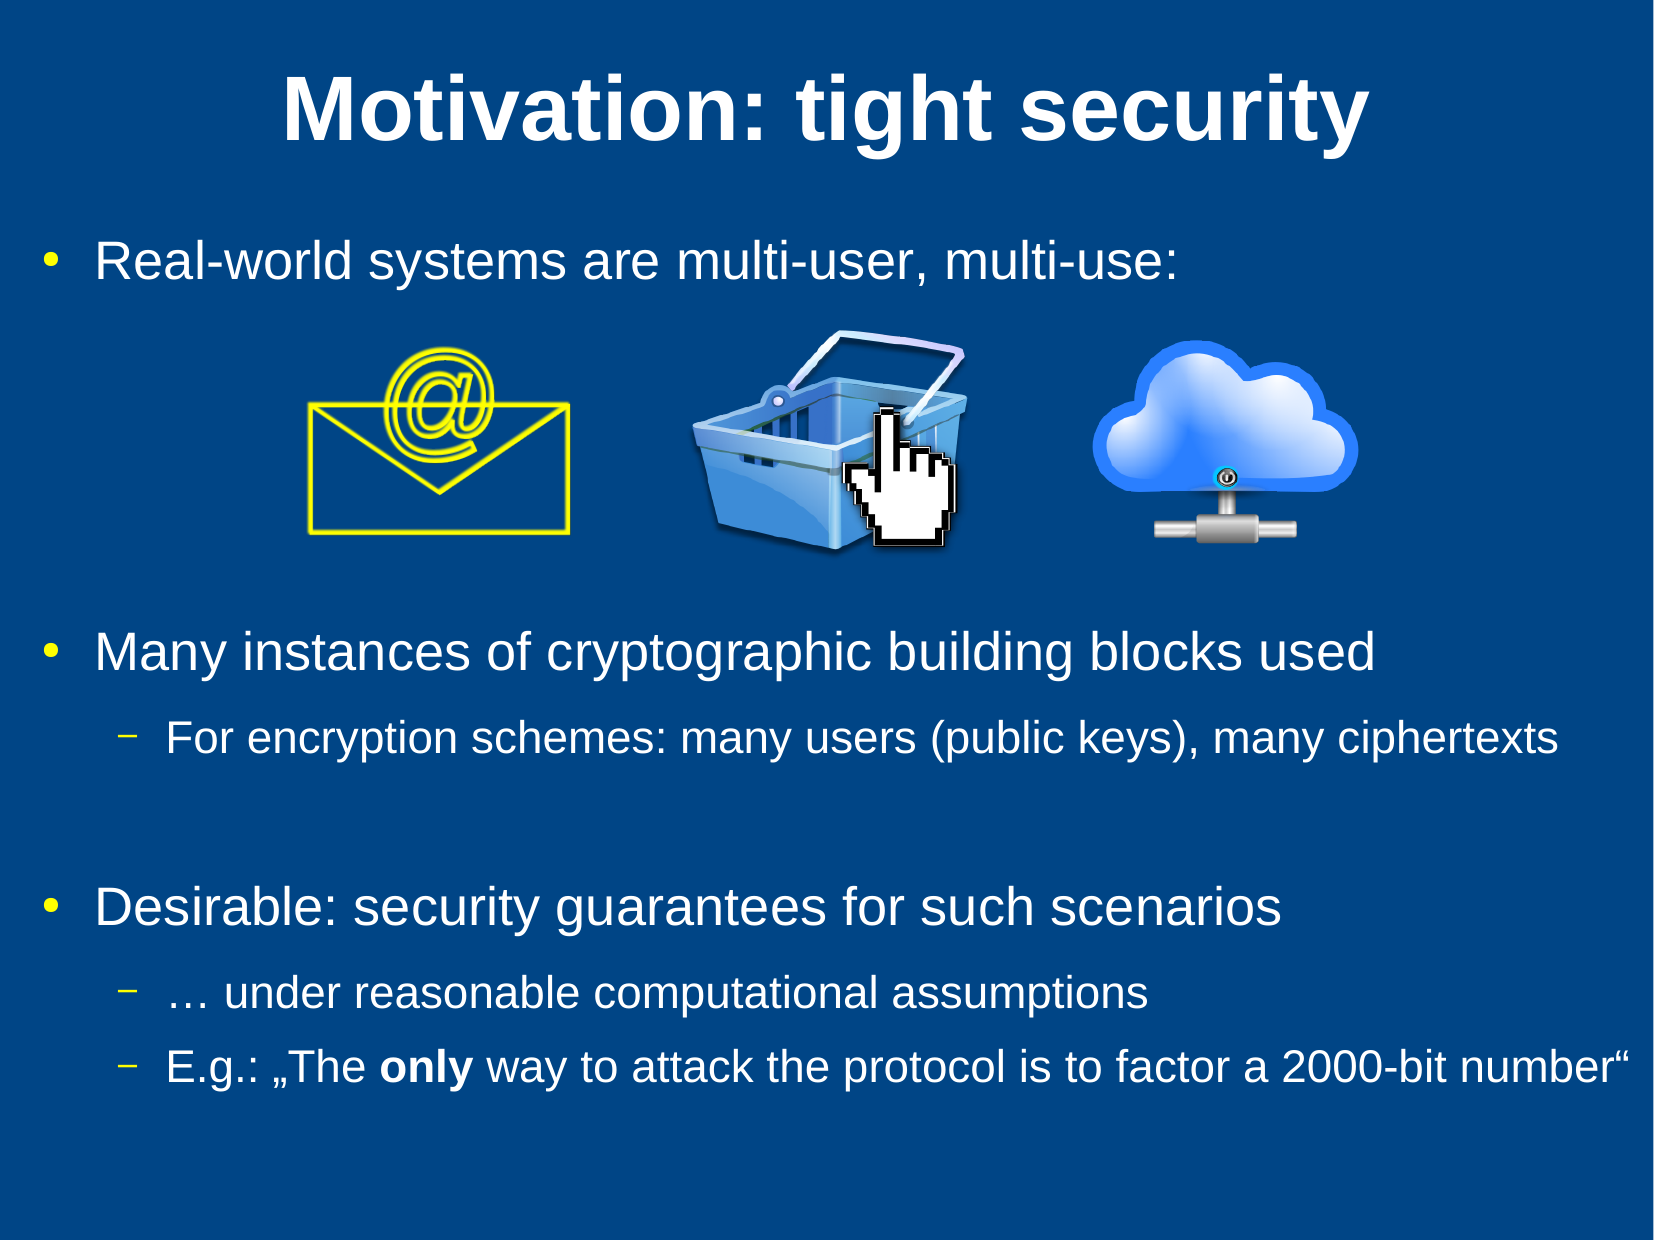

# Motivation: tight security
Real-world systems are multi-user, multi-use:
Many instances of cryptographic building blocks used
For encryption schemes: many users (public keys), many ciphertexts
Desirable: security guarantees for such scenarios
… under reasonable computational assumptions
E.g.: „The only way to attack the protocol is to factor a 2000-bit number“